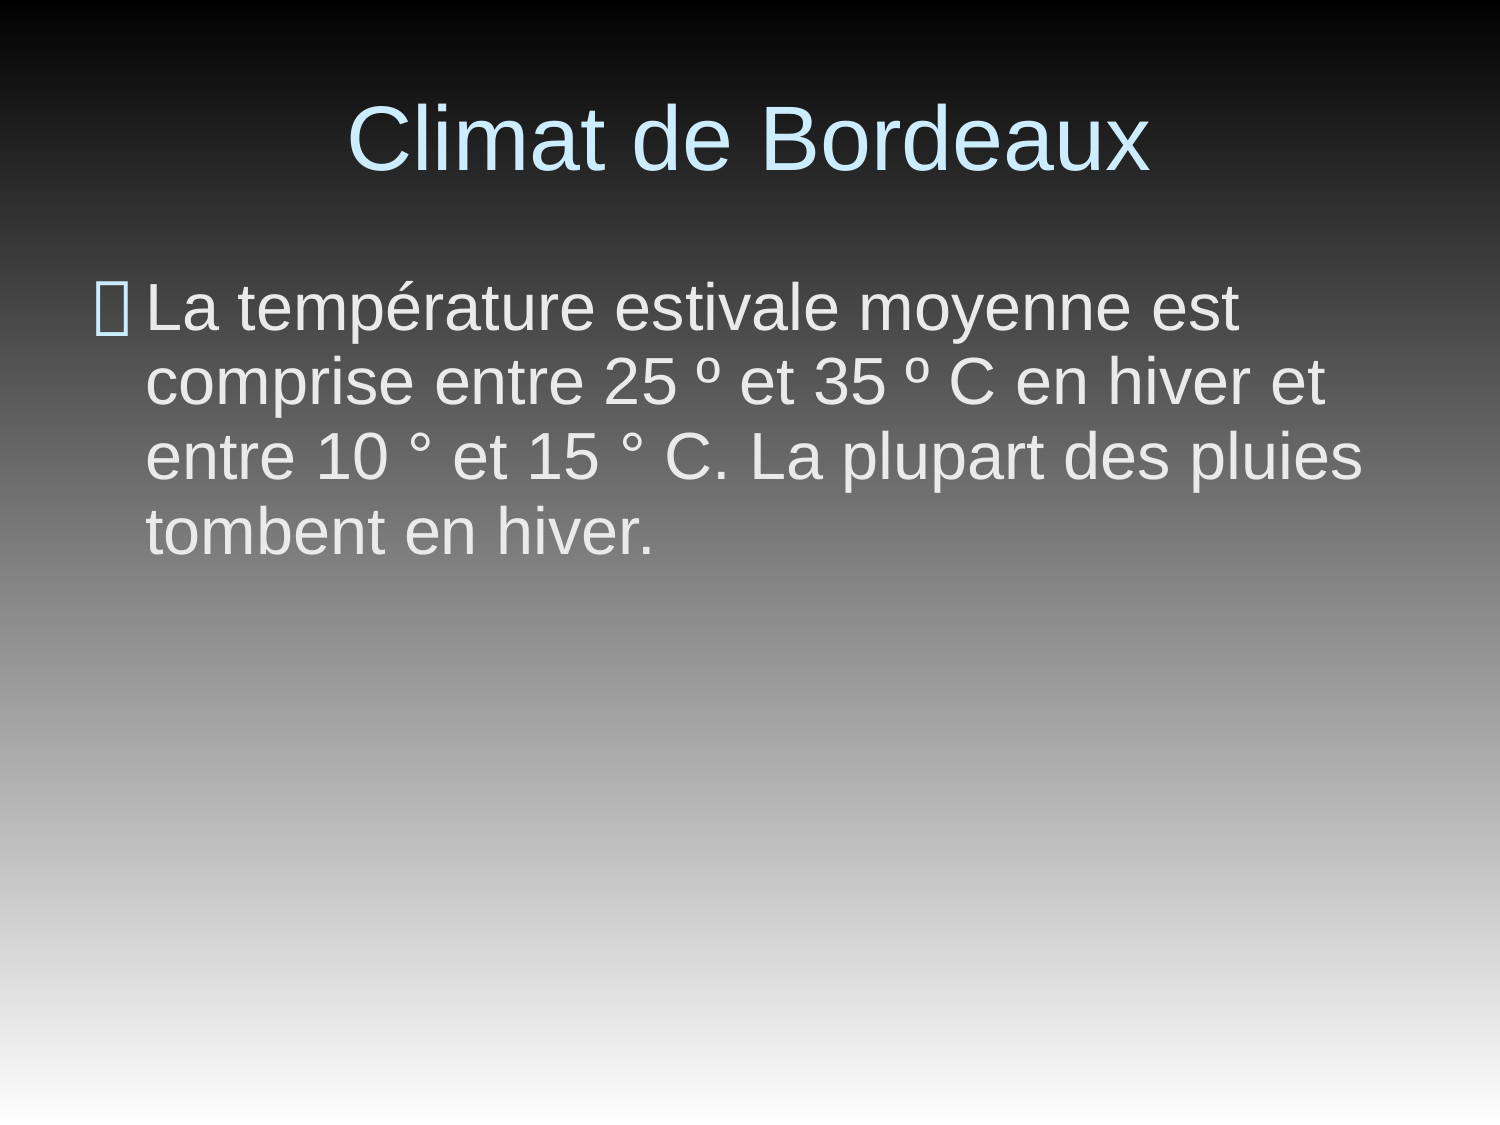

# Climat de Bordeaux
La température estivale moyenne est comprise entre 25 º et 35 º C en hiver et entre 10 ° et 15 ° C. La plupart des pluies tombent en hiver.